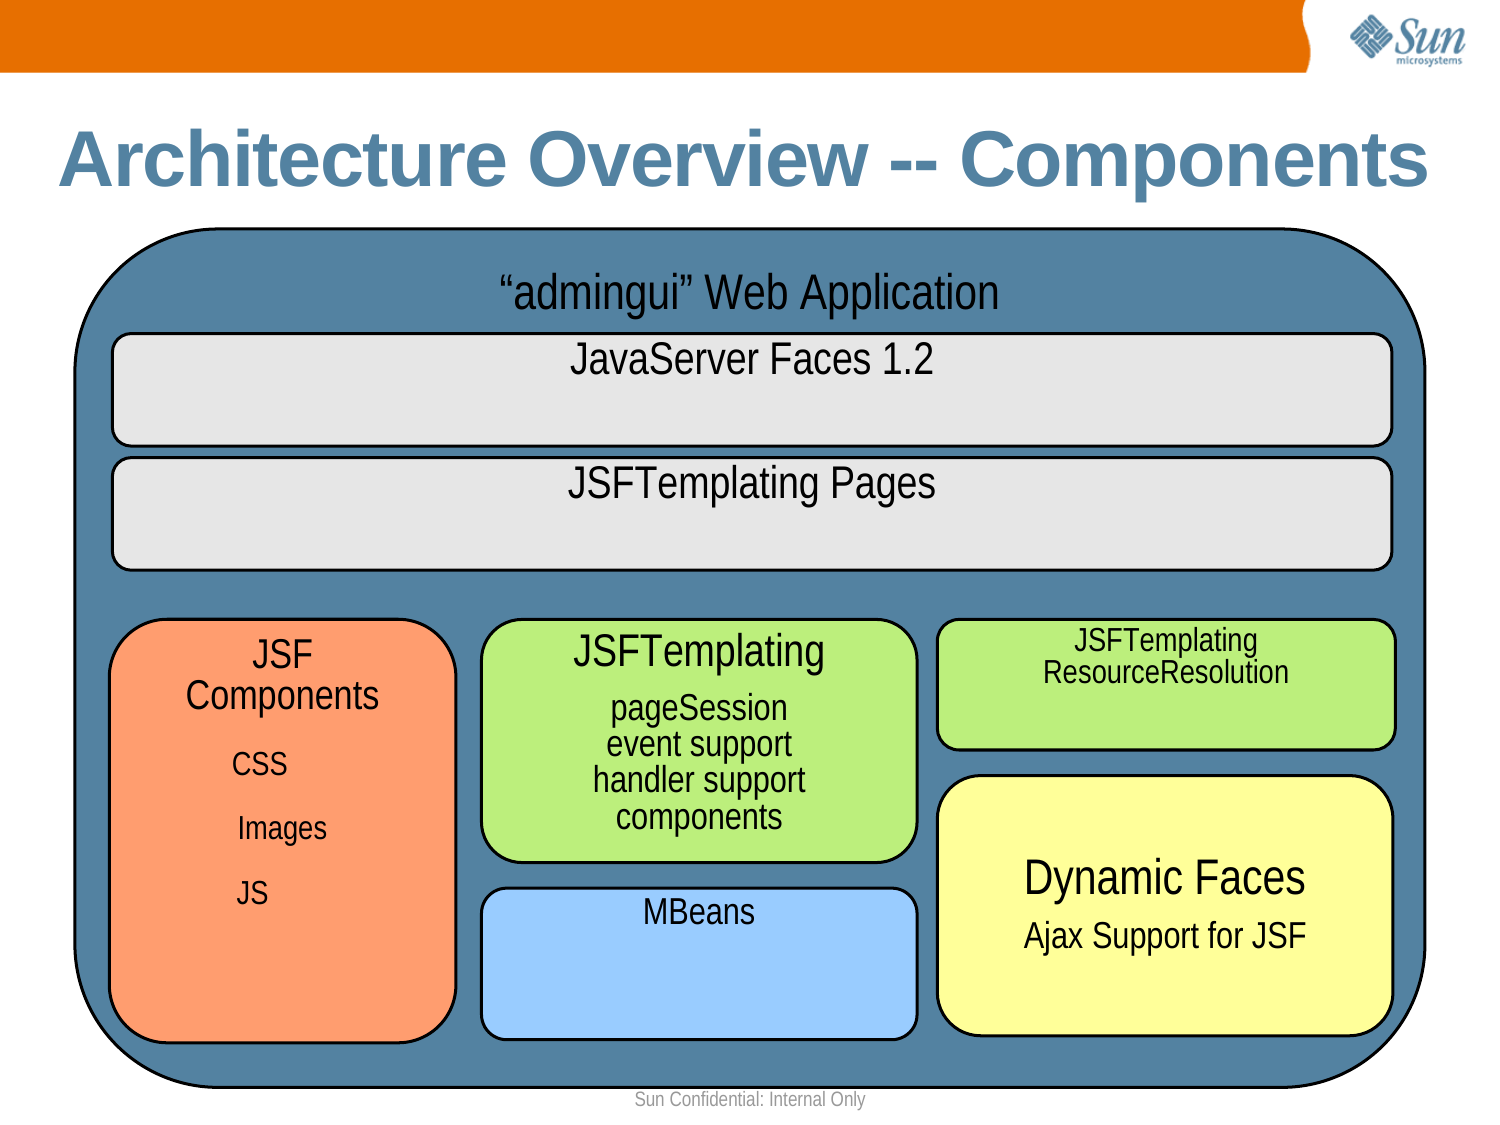

# Architecture Overview -- Components
“admingui” Web Application
JavaServer Faces 1.2
JSFTemplating Pages
JSF
Components
CSS
Images
JS
JSFTemplating
pageSession
event support
handler support
components
JSFTemplating
ResourceResolution
Dynamic Faces
Ajax Support for JSF
MBeans